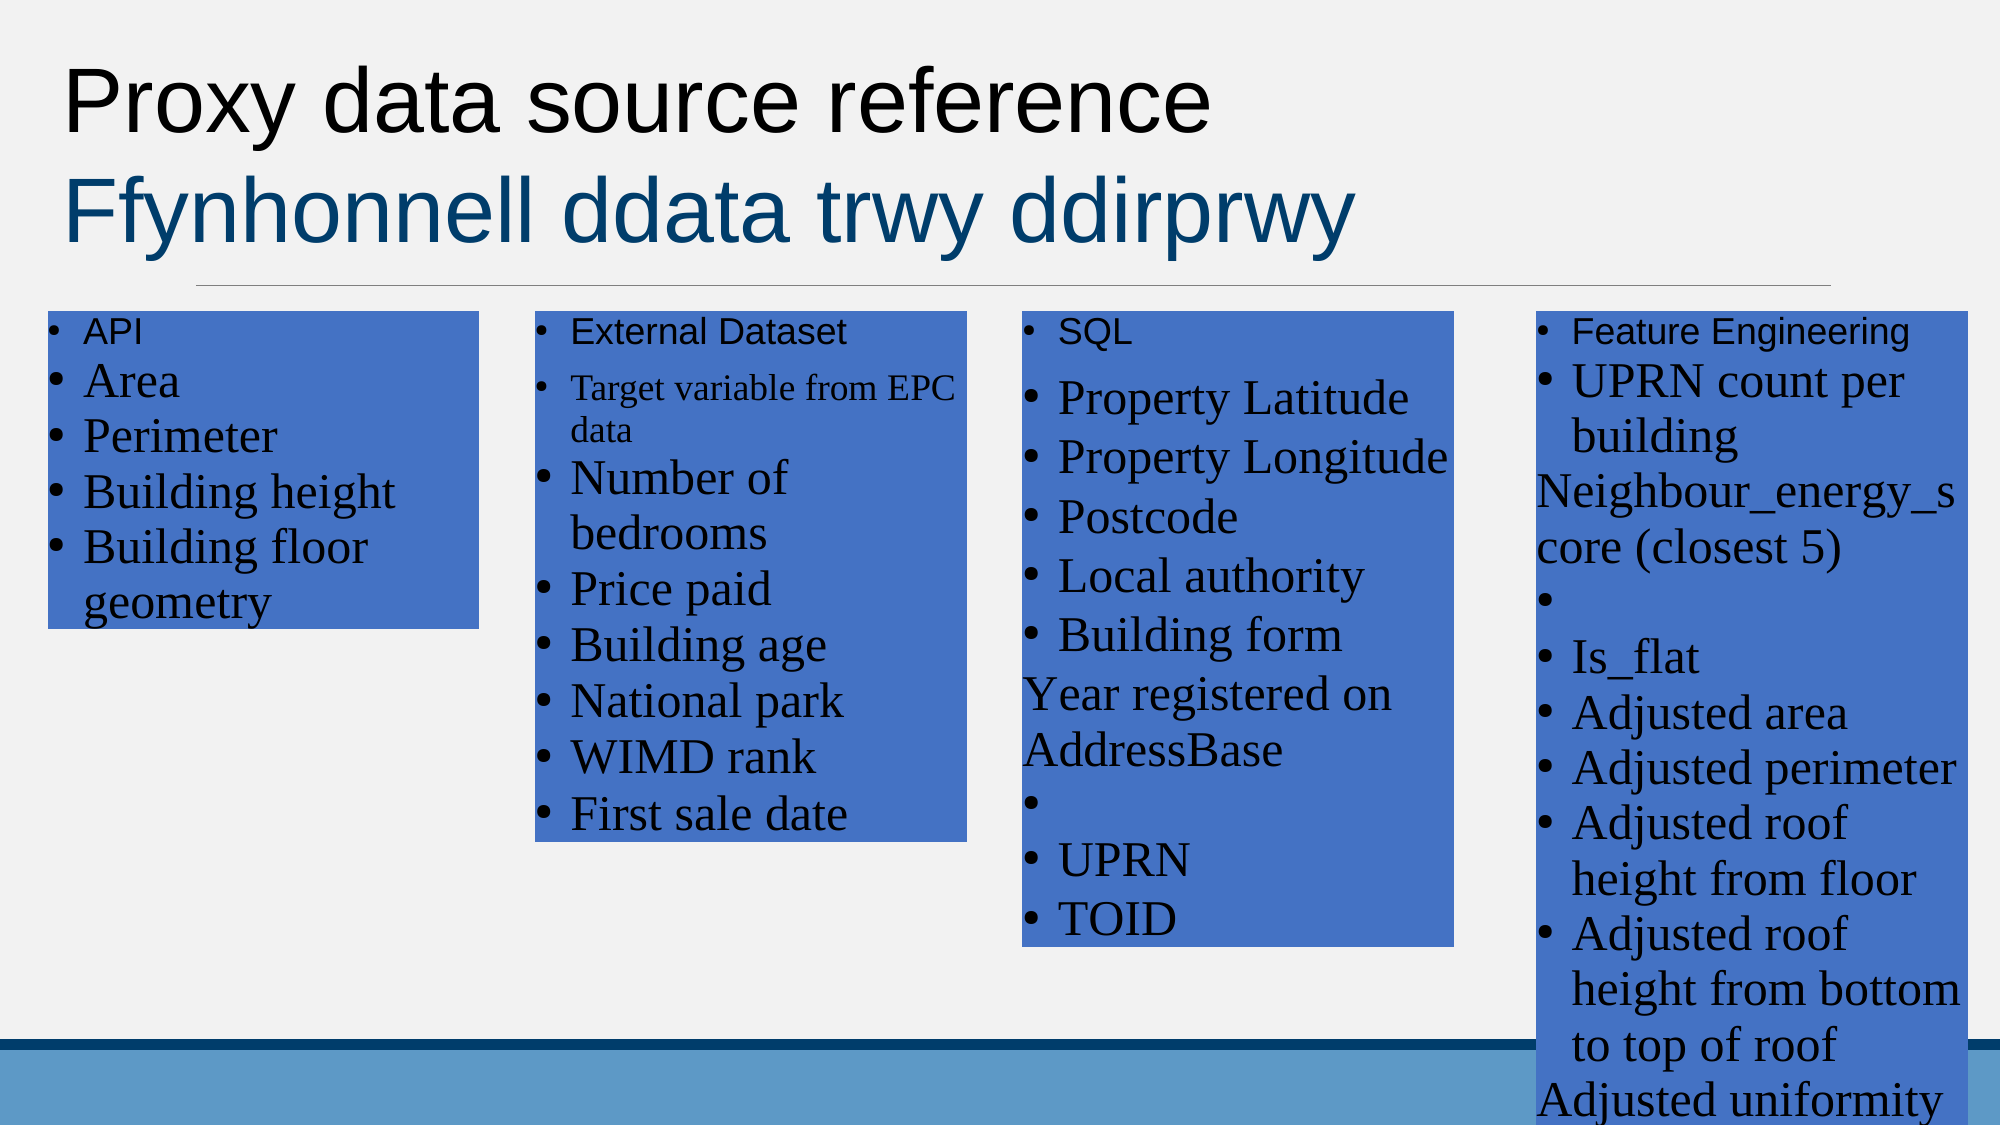

Proxy data source reference
Ffynhonnell ddata trwy ddirprwy
| API |
| --- |
| Area |
| Perimeter |
| Building height |
| Building floor geometry |
| External Dataset |
| --- |
| Target variable from EPC data |
| Number of bedrooms |
| Price paid |
| Building age |
| National park |
| WIMD rank |
| First sale date |
| SQL |
| --- |
| Property Latitude |
| Property Longitude |
| Postcode |
| Local authority |
| Building form |
| Year registered on AddressBase |
| UPRN |
| TOID |
| Feature Engineering |
| --- |
| UPRN count per building |
| Neighbour\_energy\_score (closest 5) |
| Is\_flat |
| Adjusted area |
| Adjusted perimeter |
| Adjusted roof height from floor |
| Adjusted roof height from bottom to top of roof |
| Adjusted uniformity |